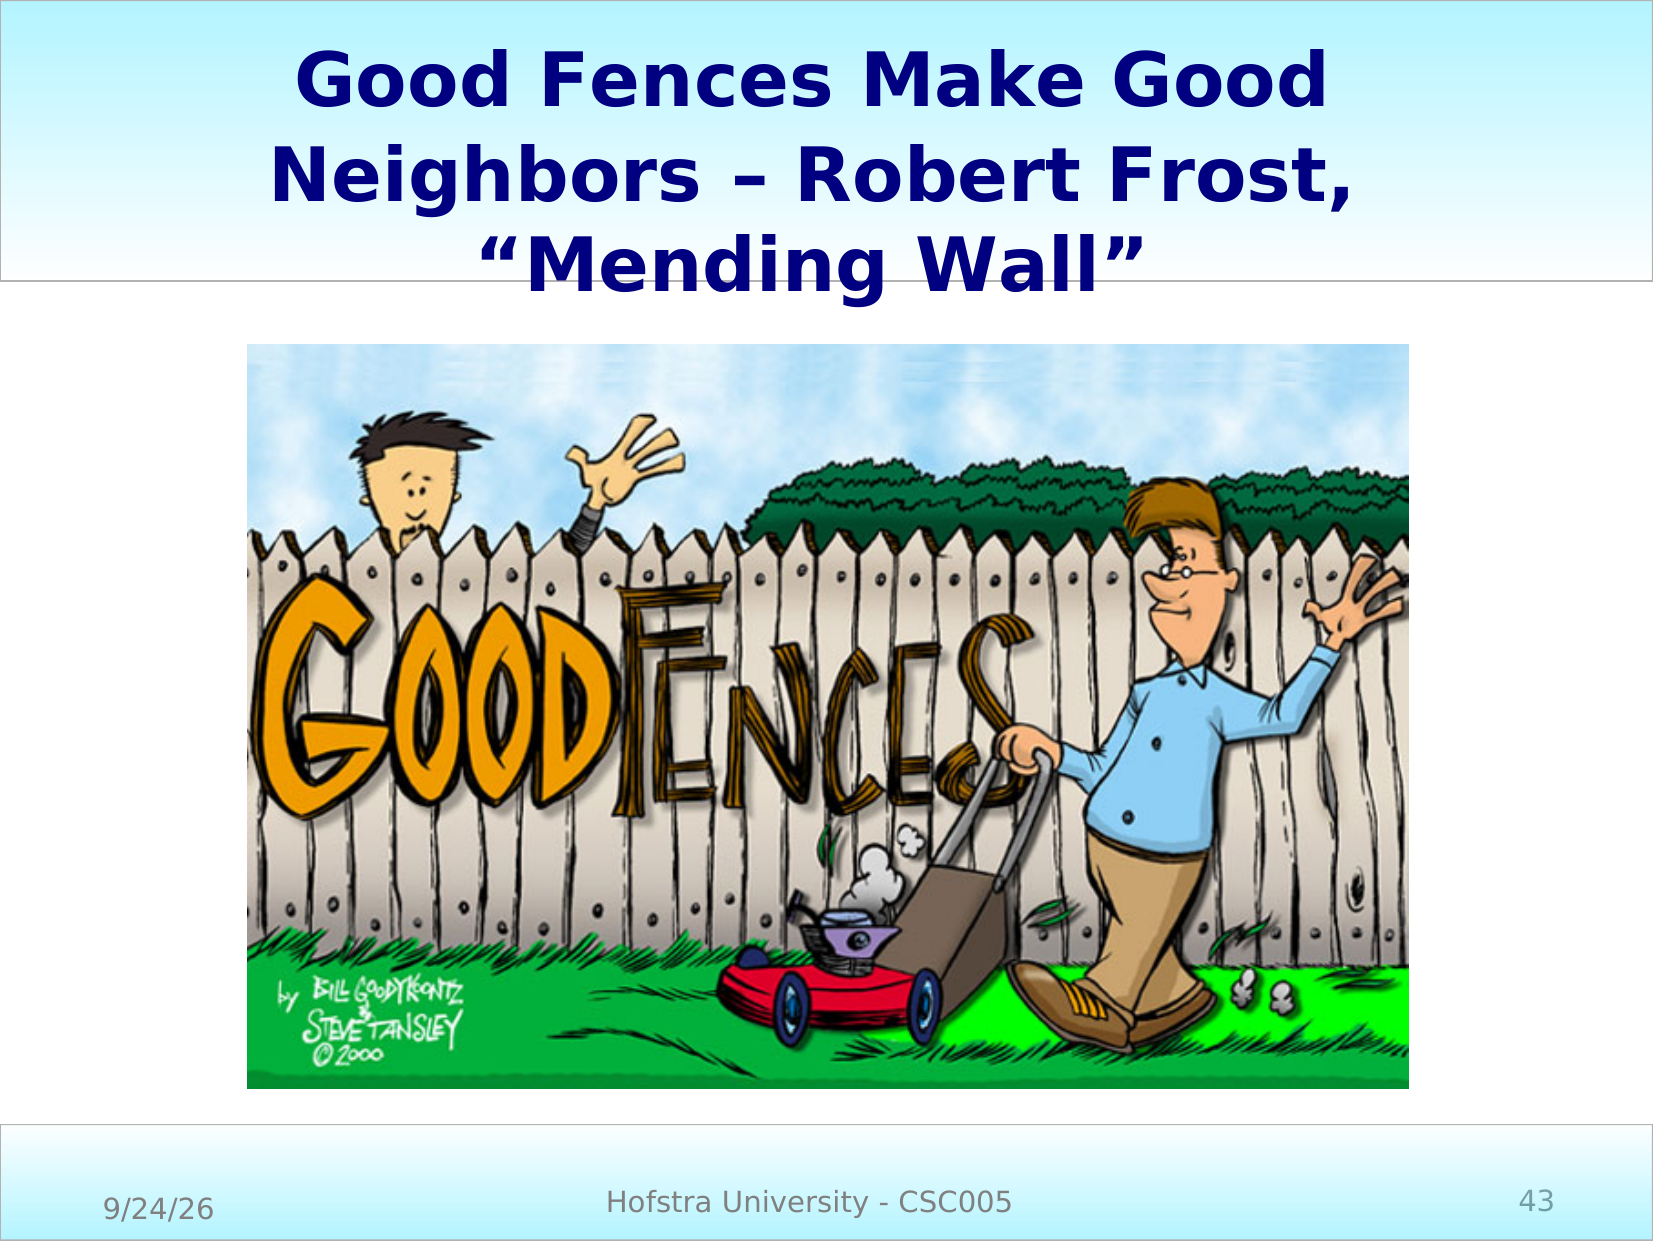

# Good Fences Make Good Neighbors – Robert Frost, “Mending Wall”
43
Hofstra University - CSC005